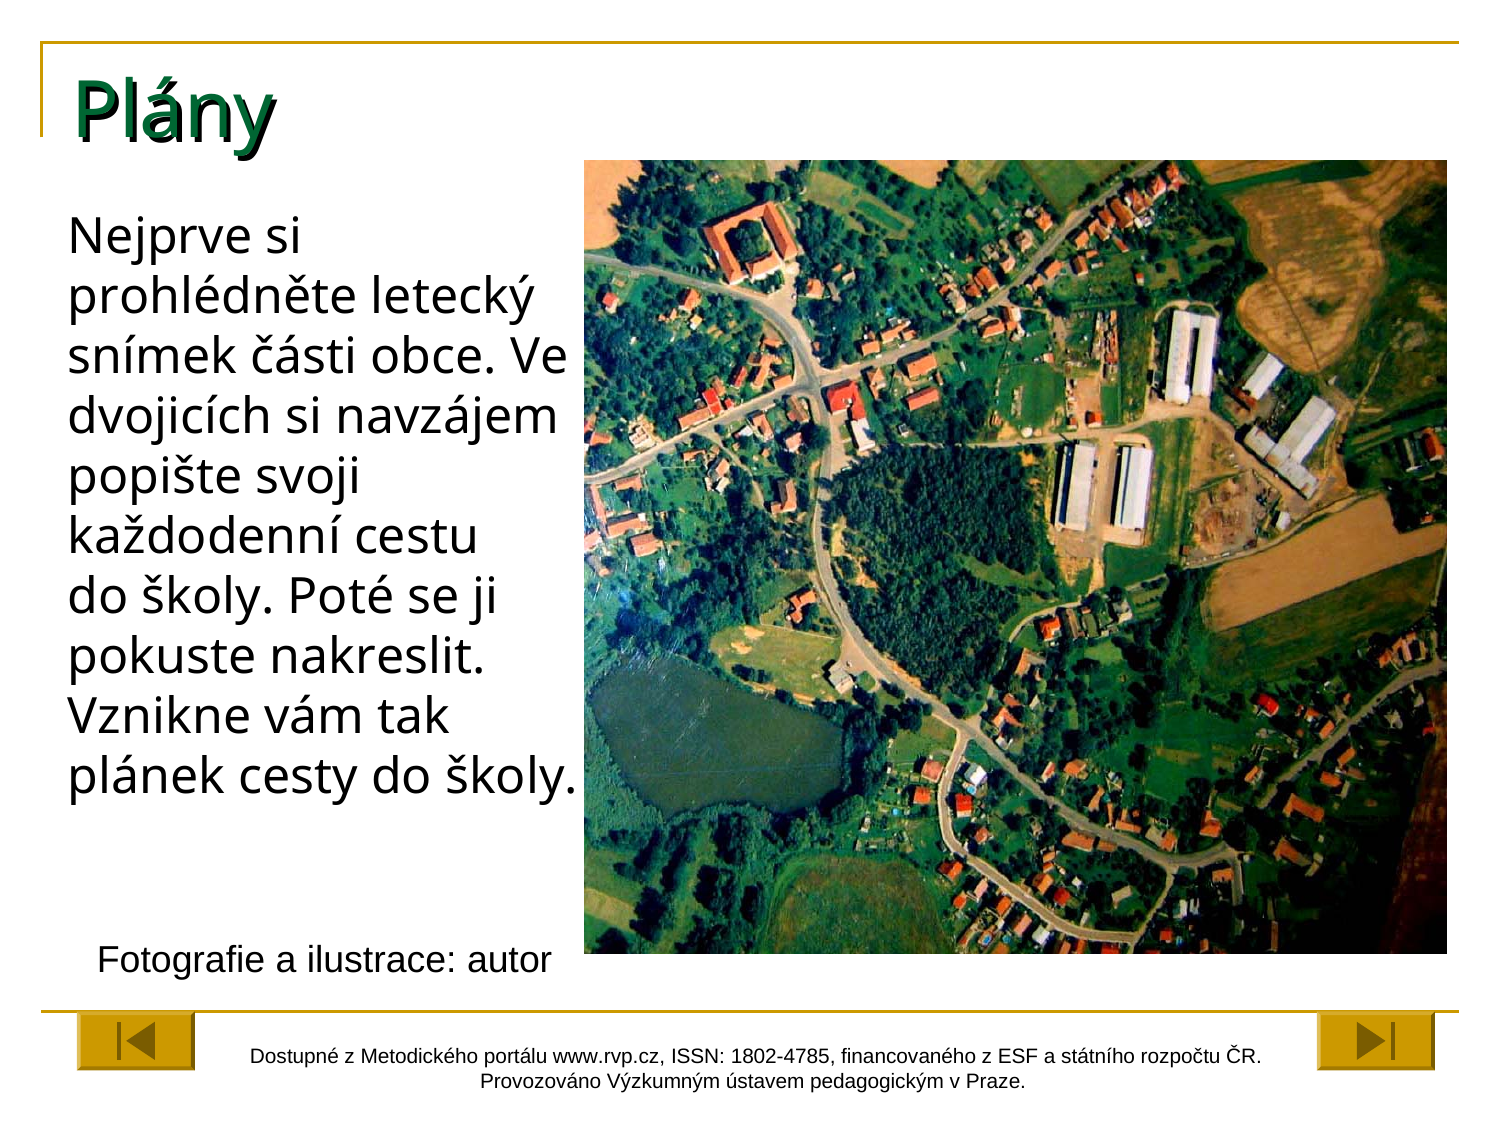

# Plány
Nejprve si prohlédněte letecký snímek části obce. Ve dvojicích si navzájem popište svoji každodenní cestu
do školy. Poté se ji pokuste nakreslit. Vznikne vám tak plánek cesty do školy.
Fotografie a ilustrace: autor